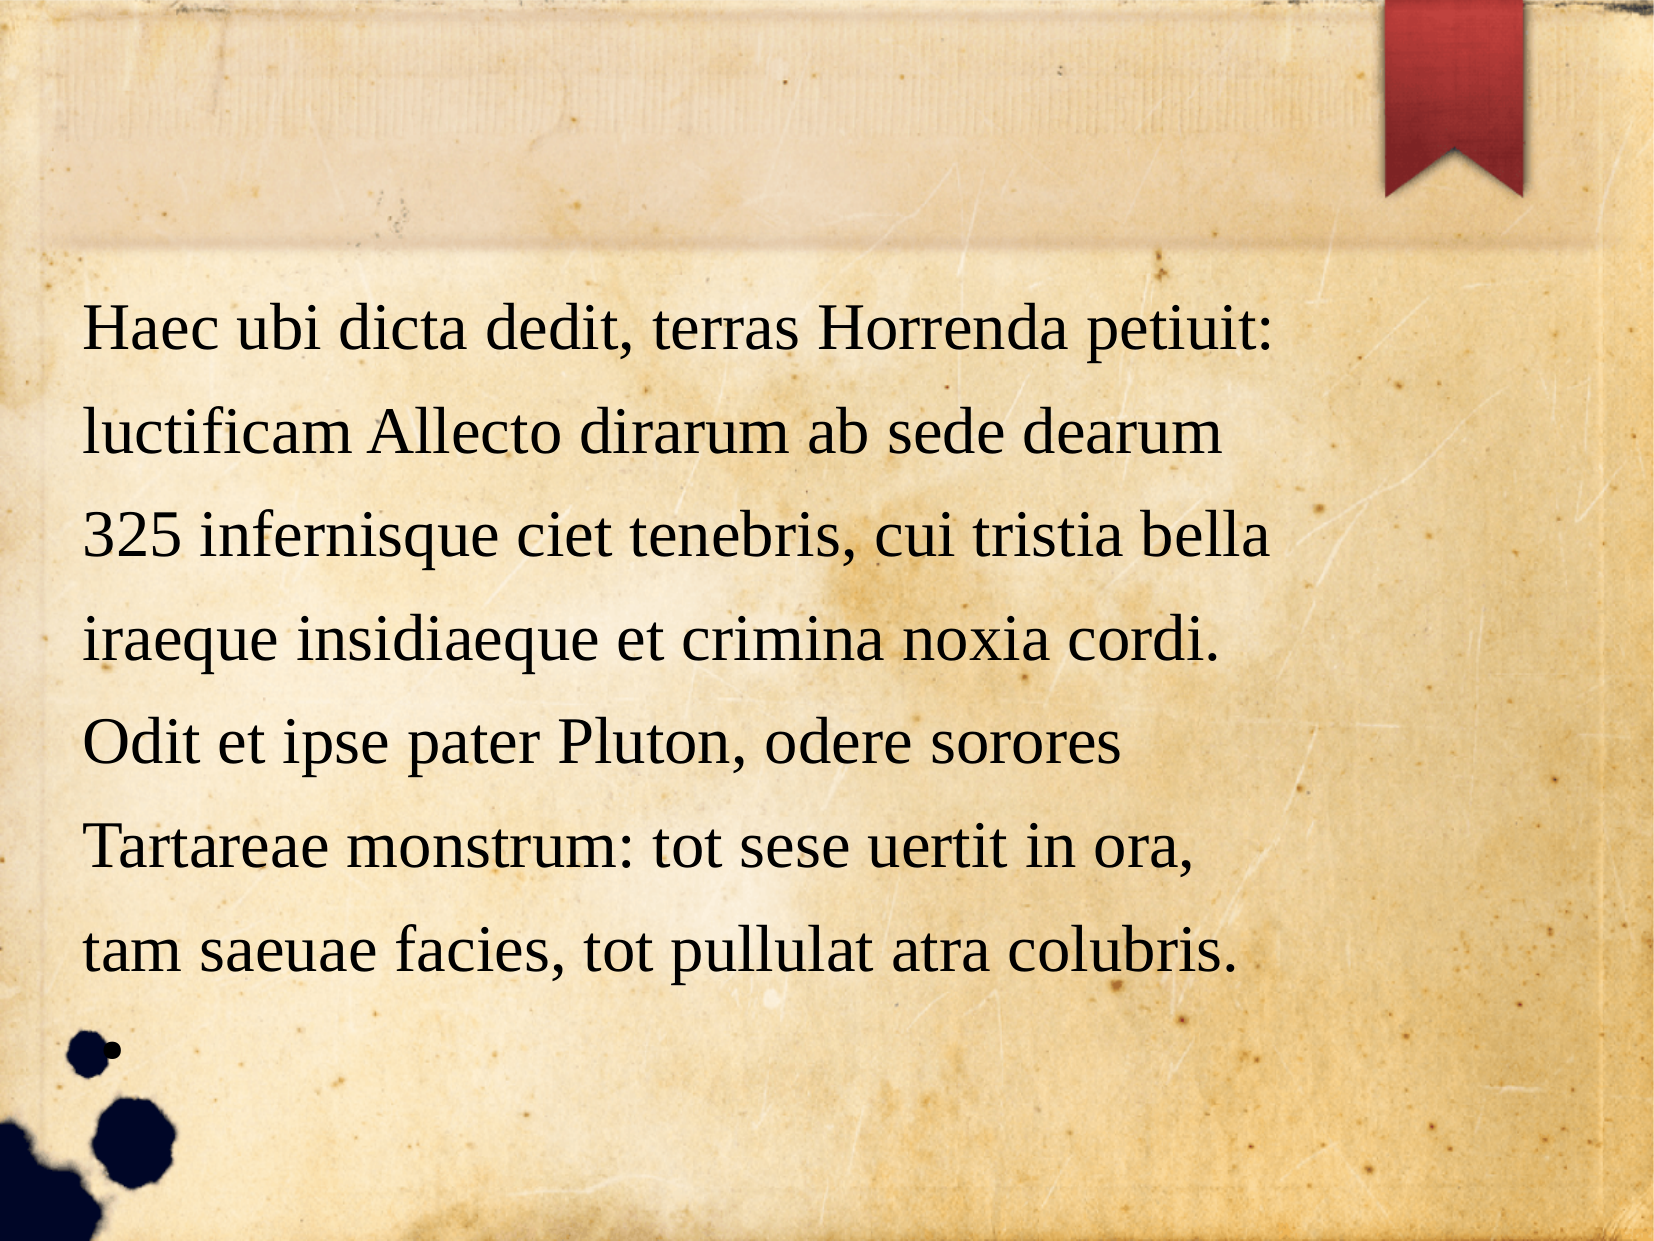

#
Haec ubi dicta dedit, terras Horrenda petiuit:
luctificam Allecto dirarum ab sede dearum
325 infernisque ciet tenebris, cui tristia bella
iraeque insidiaeque et crimina noxia cordi.
Odit et ipse pater Pluton, odere sorores
Tartareae monstrum: tot sese uertit in ora,
tam saeuae facies, tot pullulat atra colubris.